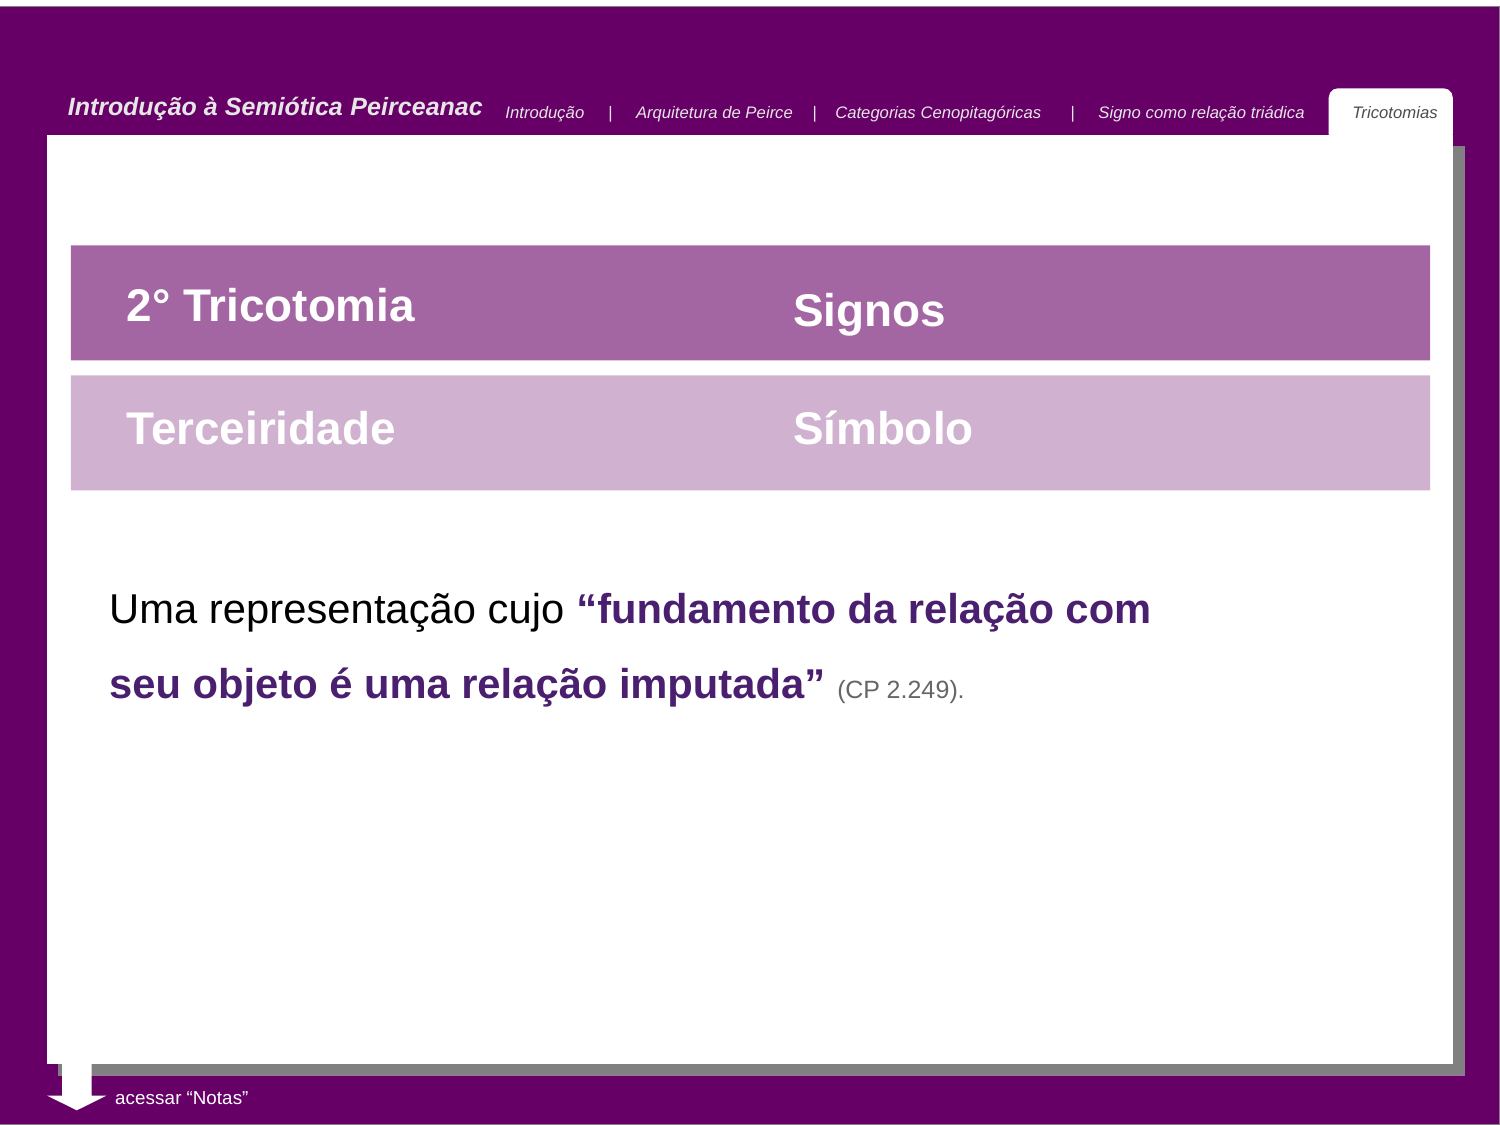

2° Tricotomia
Signos
Símbolo
Terceiridade
Uma representação cujo “fundamento da relação com
seu objeto é uma relação imputada” (CP 2.249).
acessar “Notas”